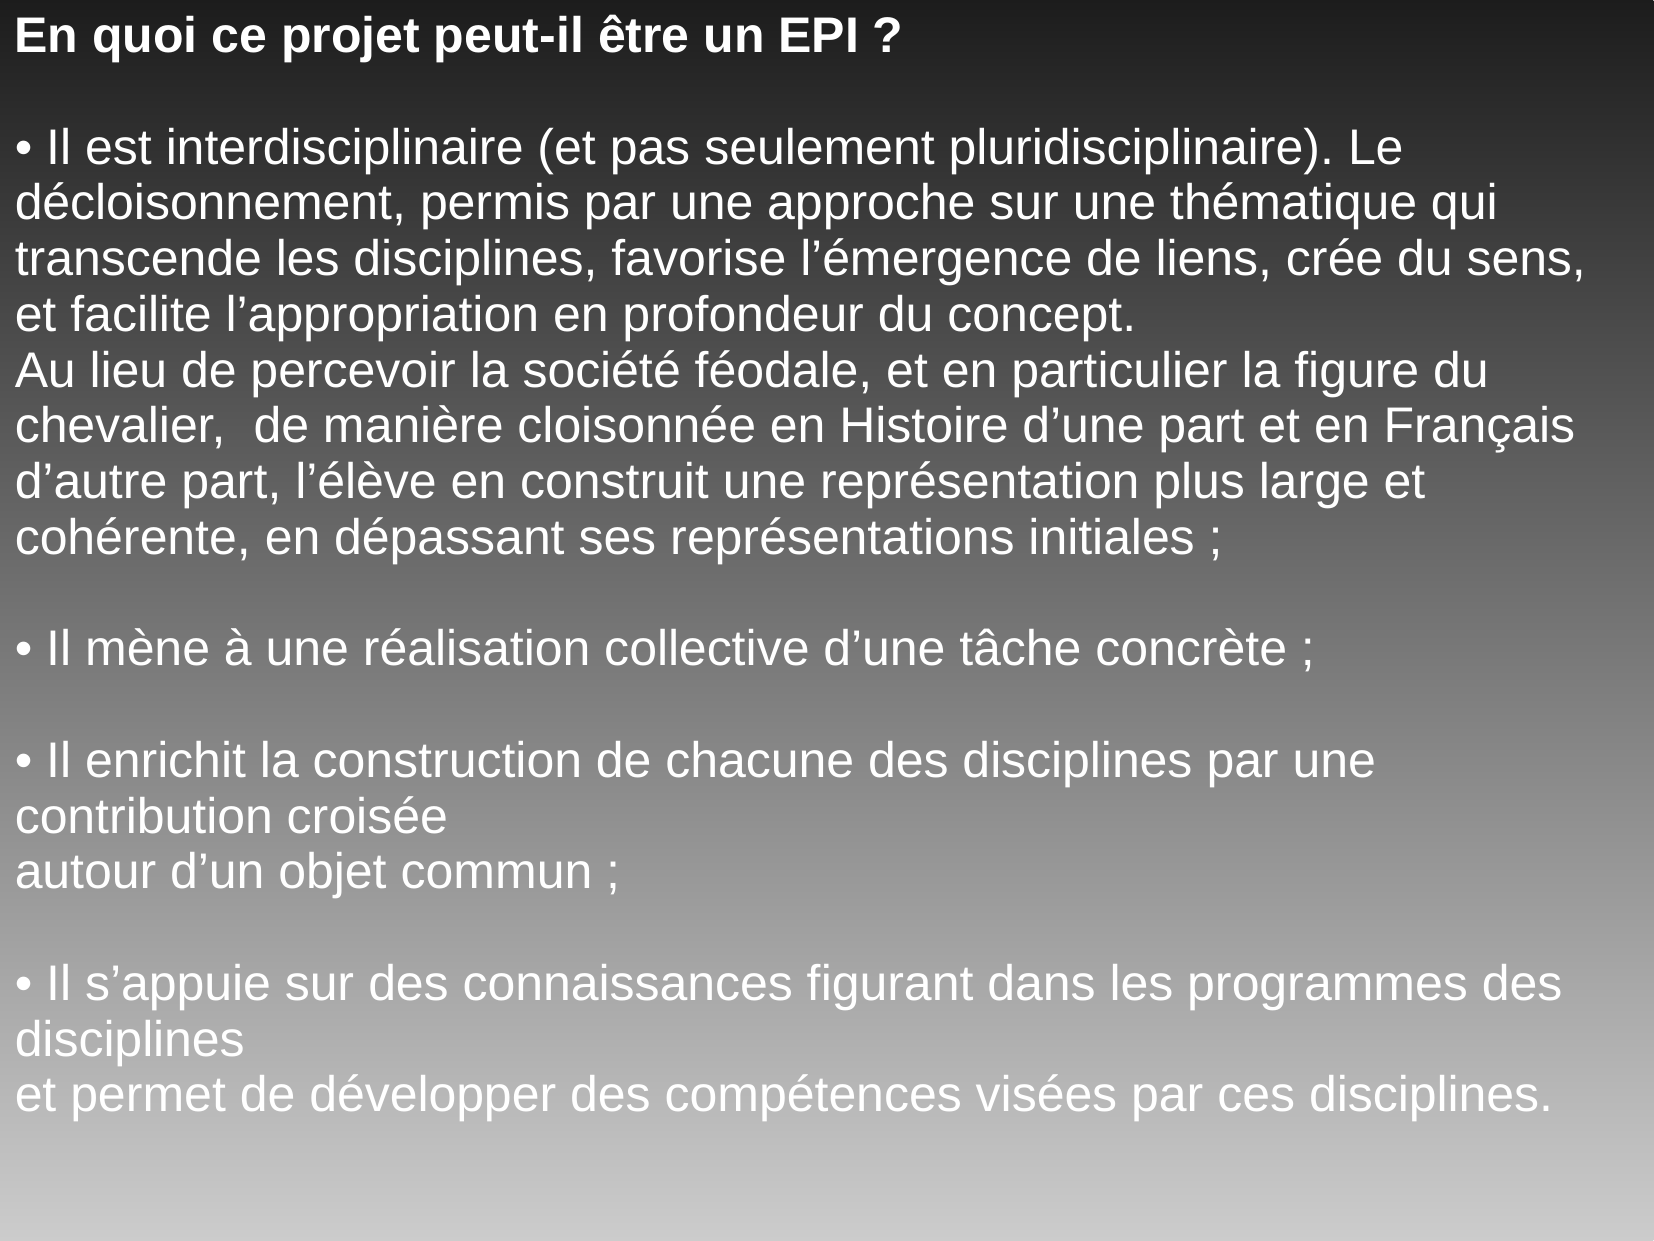

En quoi ce projet peut-il être un EPI ?
• Il est interdisciplinaire (et pas seulement pluridisciplinaire). Le décloisonnement, permis par une approche sur une thématique qui transcende les disciplines, favorise l’émergence de liens, crée du sens, et facilite l’appropriation en profondeur du concept.
Au lieu de percevoir la société féodale, et en particulier la figure du chevalier, de manière cloisonnée en Histoire d’une part et en Français d’autre part, l’élève en construit une représentation plus large et cohérente, en dépassant ses représentations initiales ;
• Il mène à une réalisation collective d’une tâche concrète ;
• Il enrichit la construction de chacune des disciplines par une contribution croisée
autour d’un objet commun ;
• Il s’appuie sur des connaissances figurant dans les programmes des disciplines
et permet de développer des compétences visées par ces disciplines.